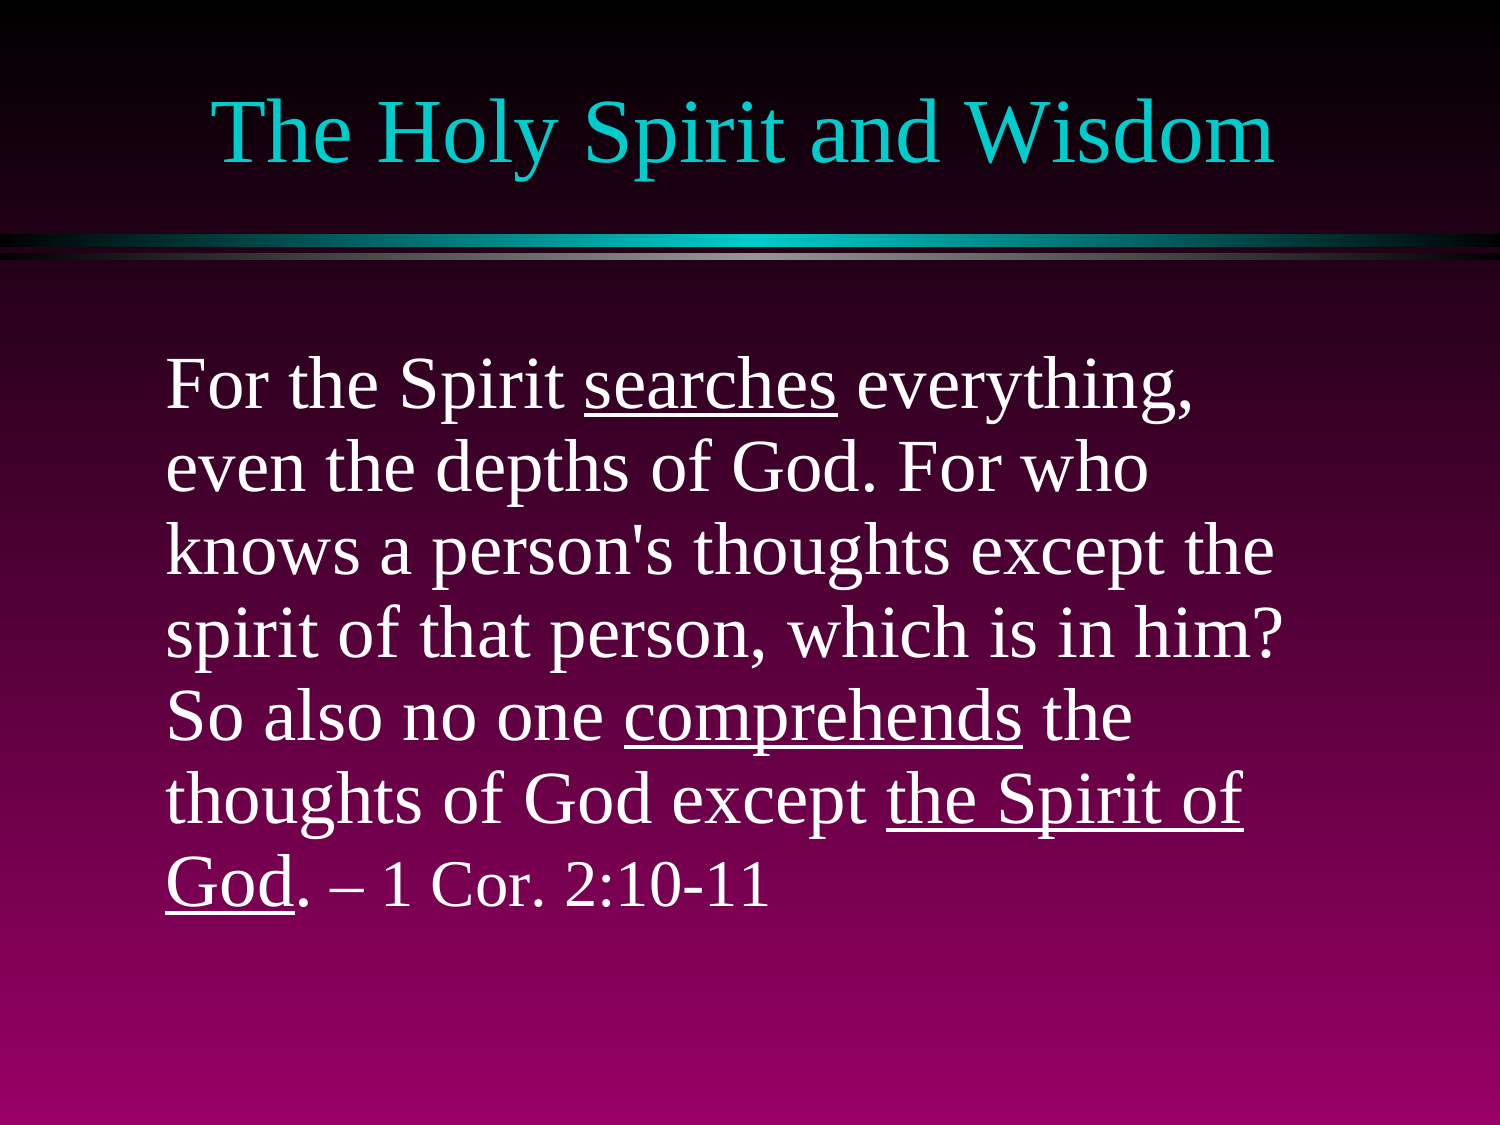

# The Holy Spirit and Wisdom
For the Spirit searches everything, even the depths of God. For who knows a person's thoughts except the spirit of that person, which is in him? So also no one comprehends the thoughts of God except the Spirit of God. – 1 Cor. 2:10-11